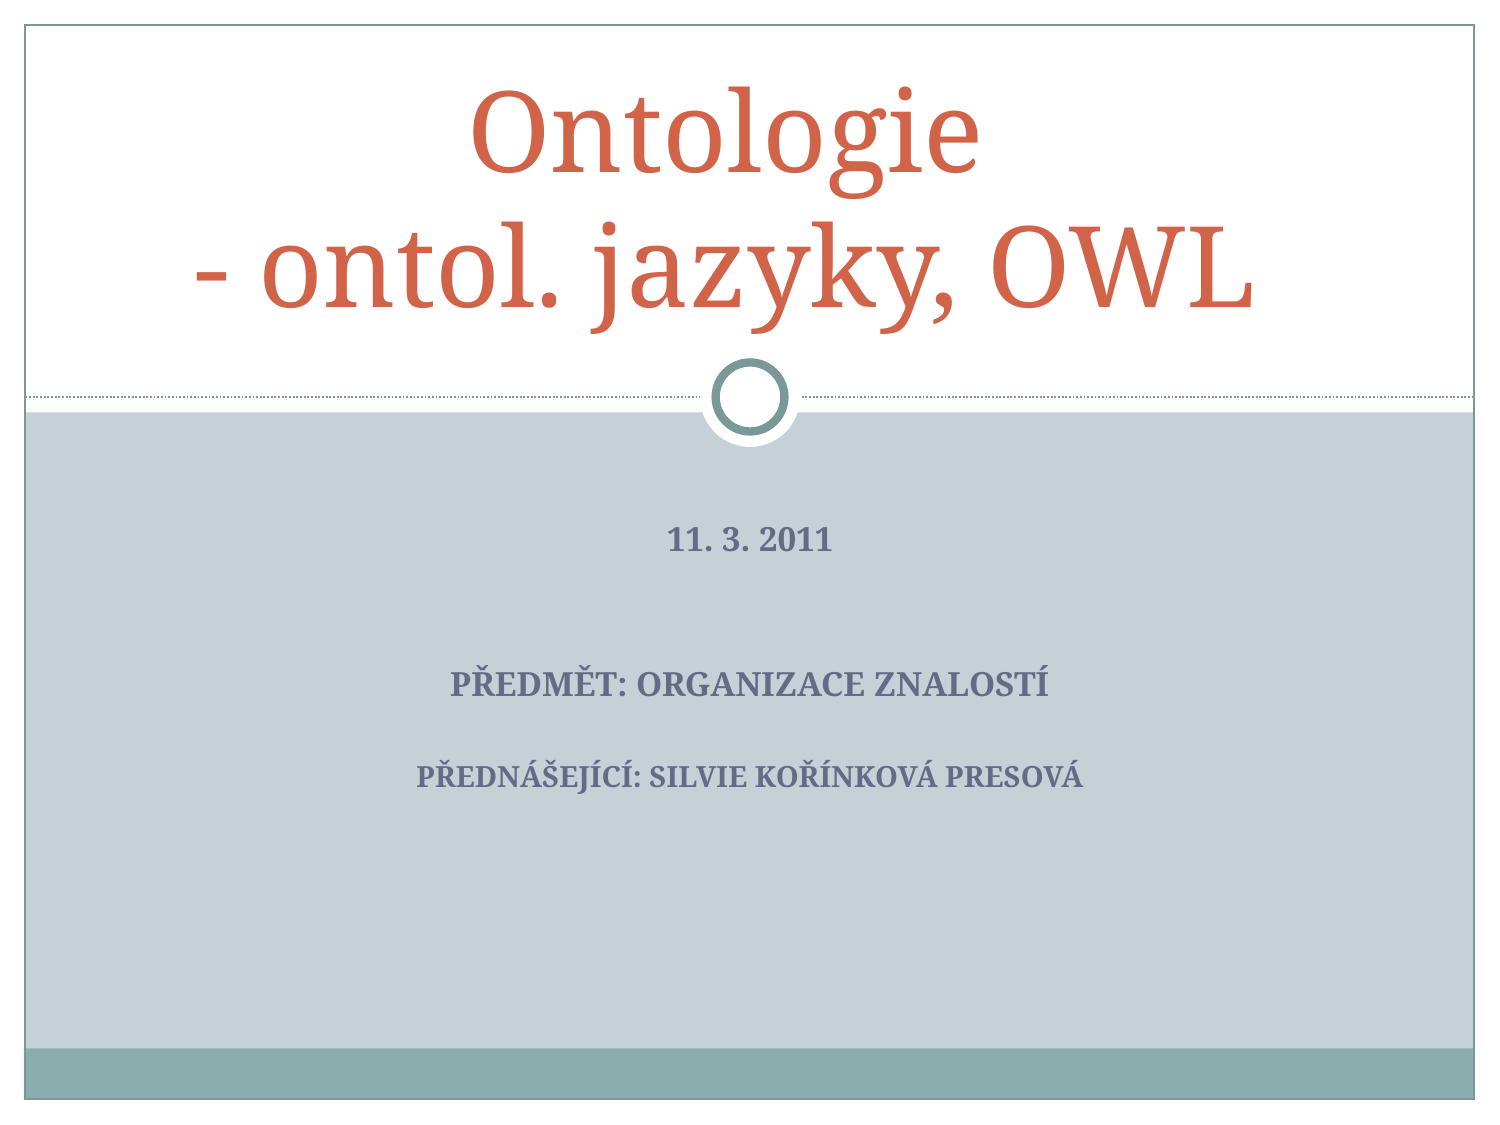

# Ontologie - ontol. jazyky, OWL
11. 3. 2011
PŘEDMĚT: ORGANIZACE ZNALOSTÍ
PŘEDNÁŠEJÍCÍ: SILVIE KOŘÍNKOVÁ PRESOVÁ